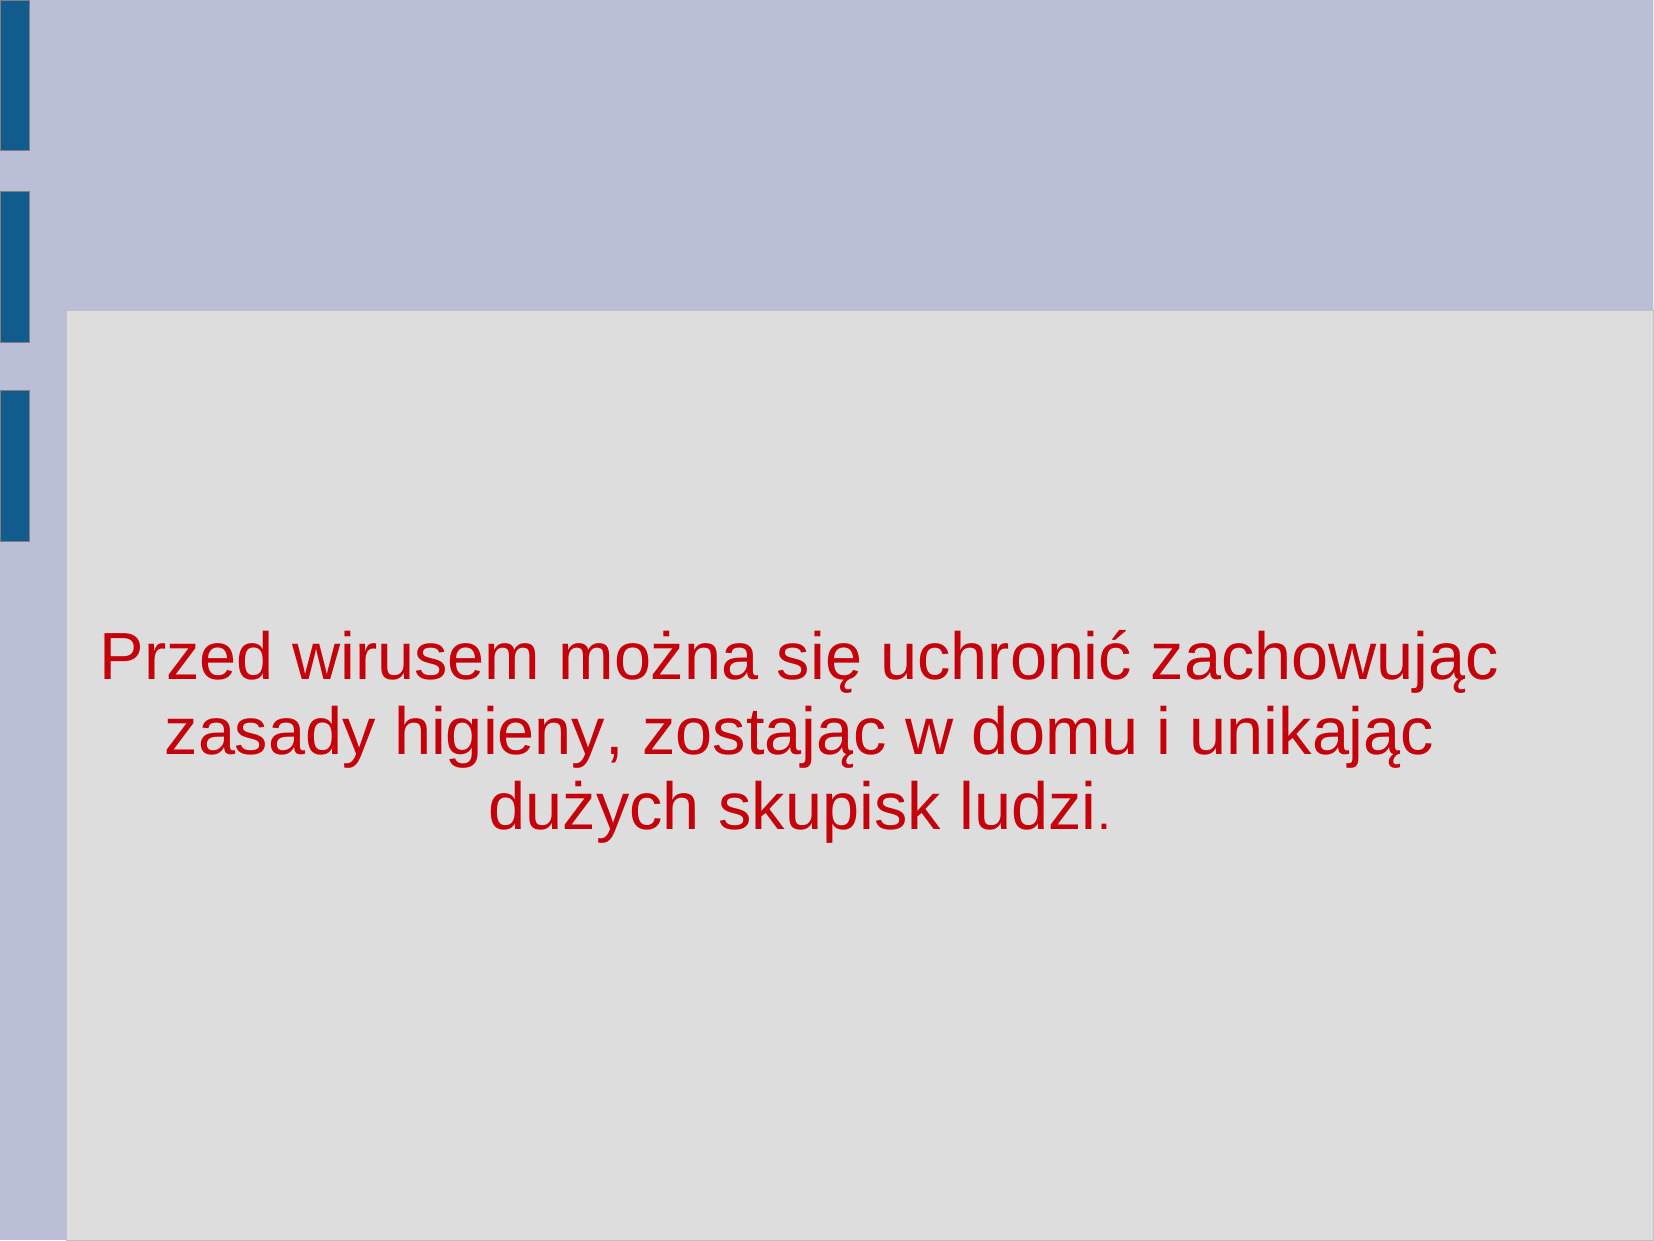

#
Przed wirusem można się uchronić zachowując zasady higieny, zostając w domu i unikając dużych skupisk ludzi.